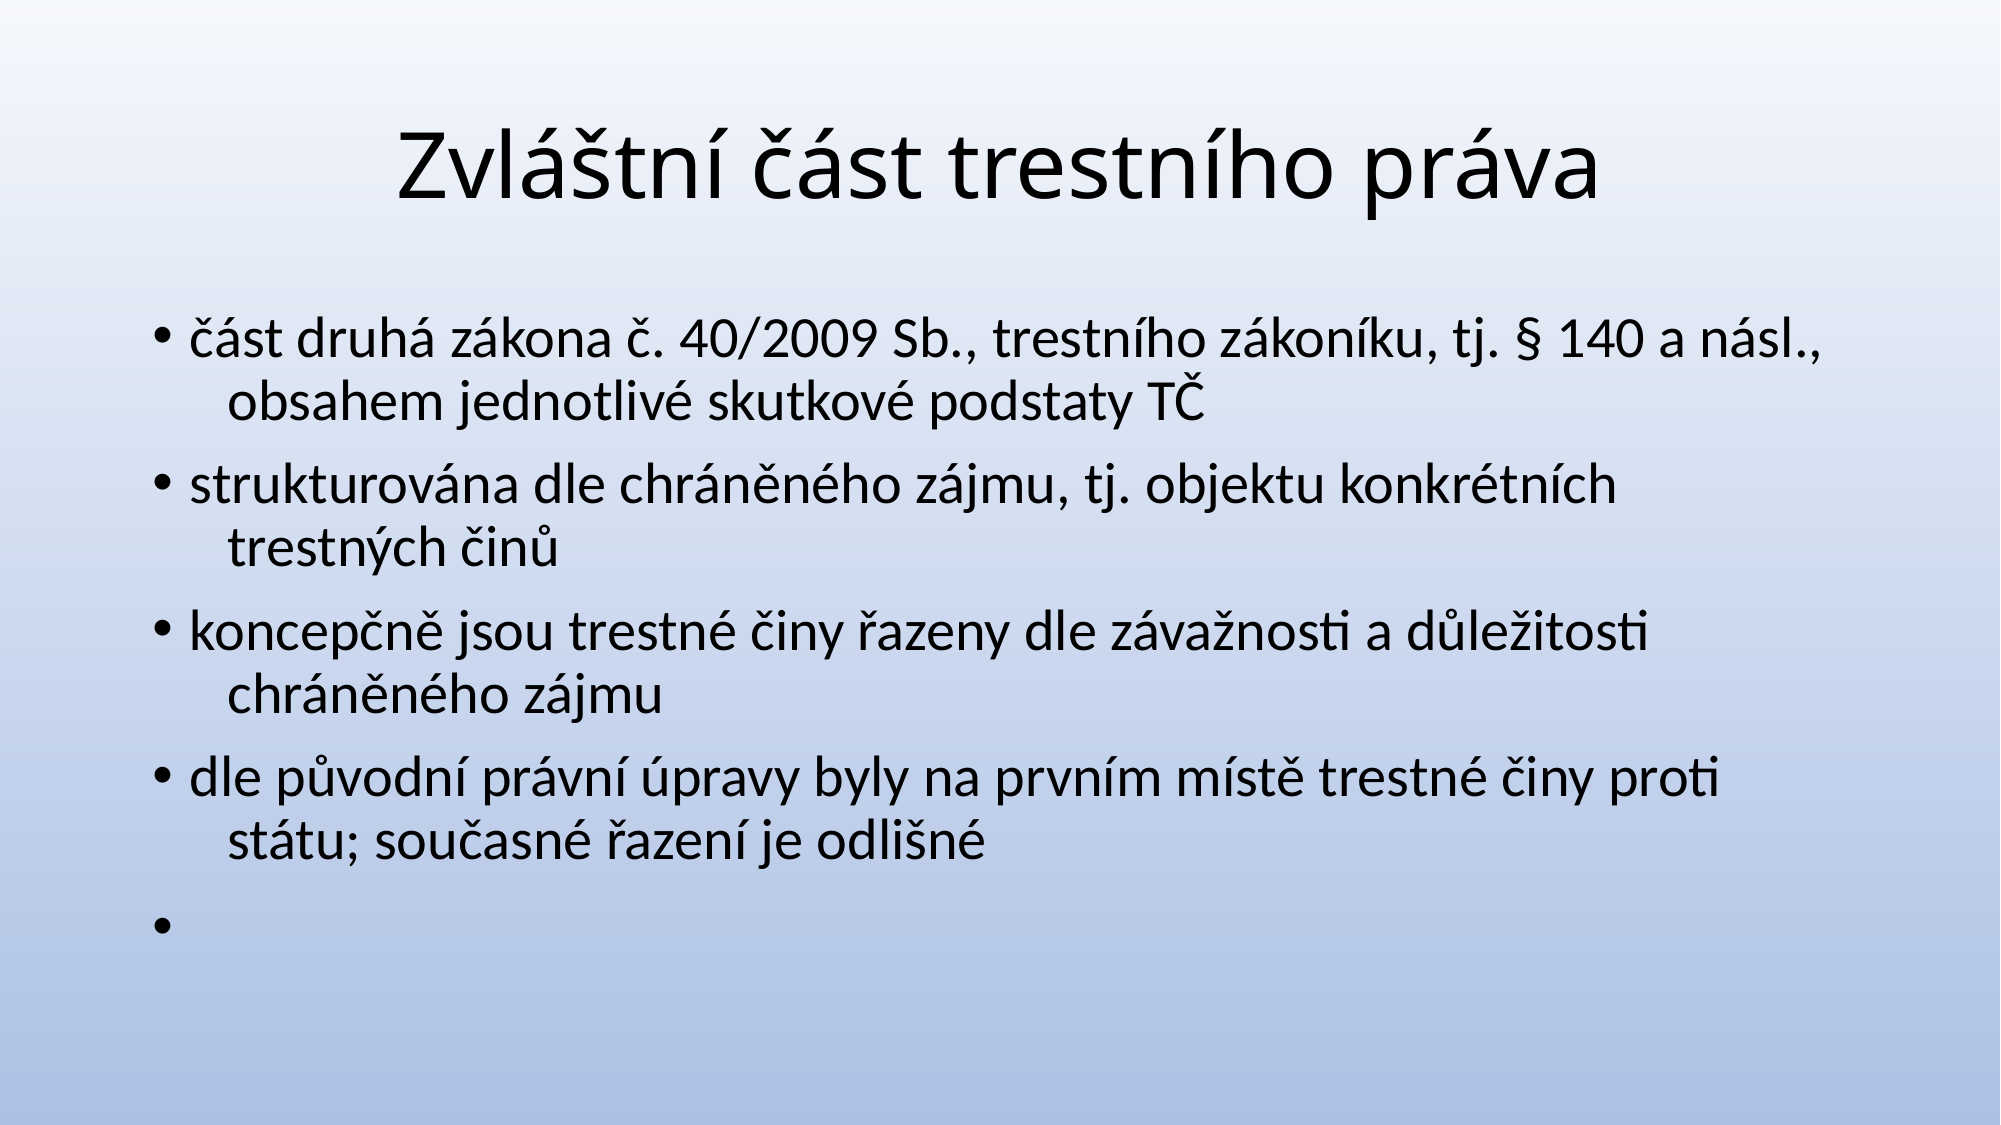

# Zvláštní část trestního práva
část druhá zákona č. 40/2009 Sb., trestního zákoníku, tj. § 140 a násl., obsahem jednotlivé skutkové podstaty TČ
strukturována dle chráněného zájmu, tj. objektu konkrétních trestných činů
koncepčně jsou trestné činy řazeny dle závažnosti a důležitosti chráněného zájmu
dle původní právní úpravy byly na prvním místě trestné činy proti státu; současné řazení je odlišné